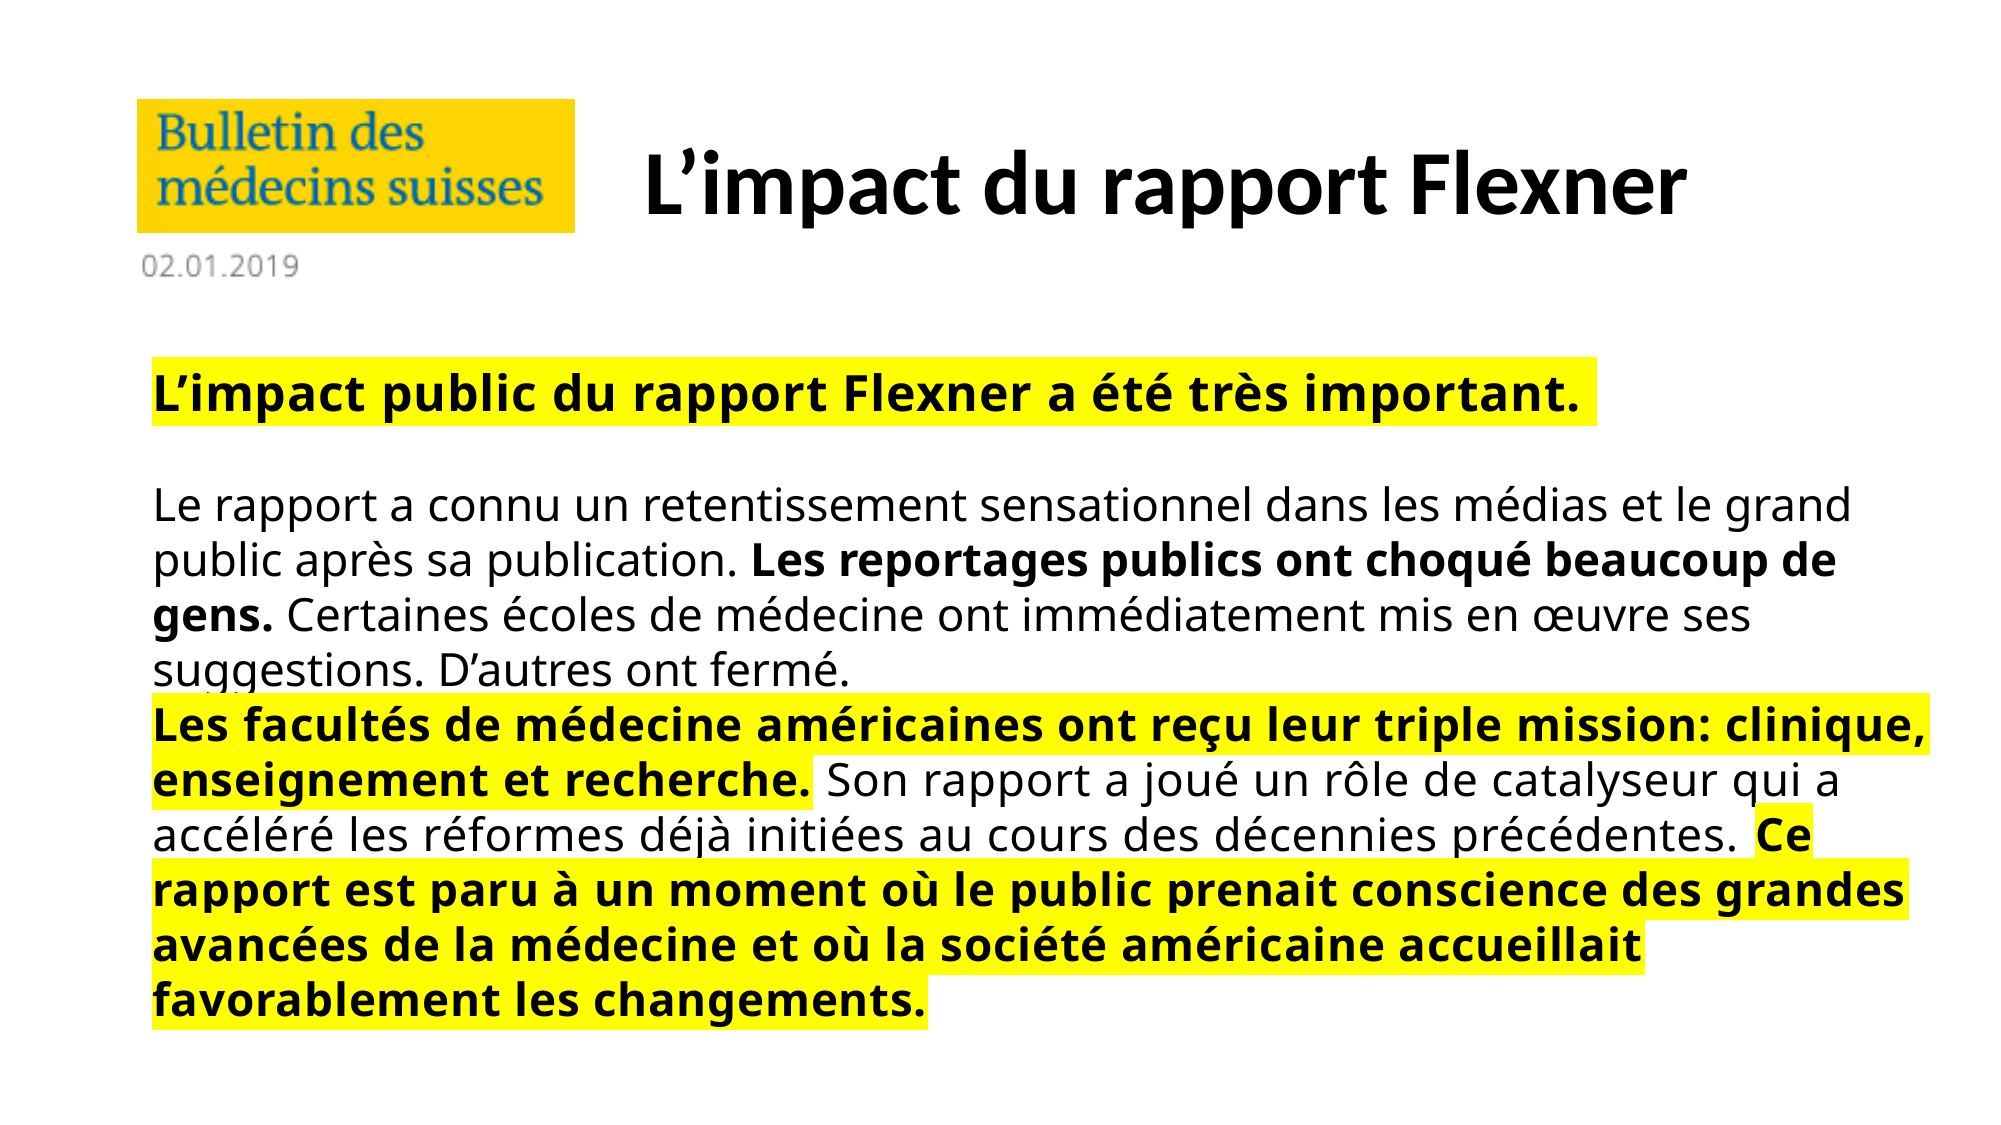

# L’impact du rapport Flexner
L’impact public du rapport Flexner a été très important.
Le rapport a connu un retentissement sensationnel dans les médias et le grand public après sa publication. Les reportages publics ont choqué beaucoup de gens. Certaines écoles de médecine ont immédiatement mis en œuvre ses suggestions. D’autres ont fermé.
Les facultés de médecine américaines ont reçu leur triple mission: clinique, enseignement et recherche. Son rapport a joué un rôle de catalyseur qui a accéléré les réformes déjà initiées au cours des décennies précédentes. Ce rapport est paru à un moment où le public prenait conscience des grandes avancées de la médecine et où la société américaine accueillait favorablement les changements.